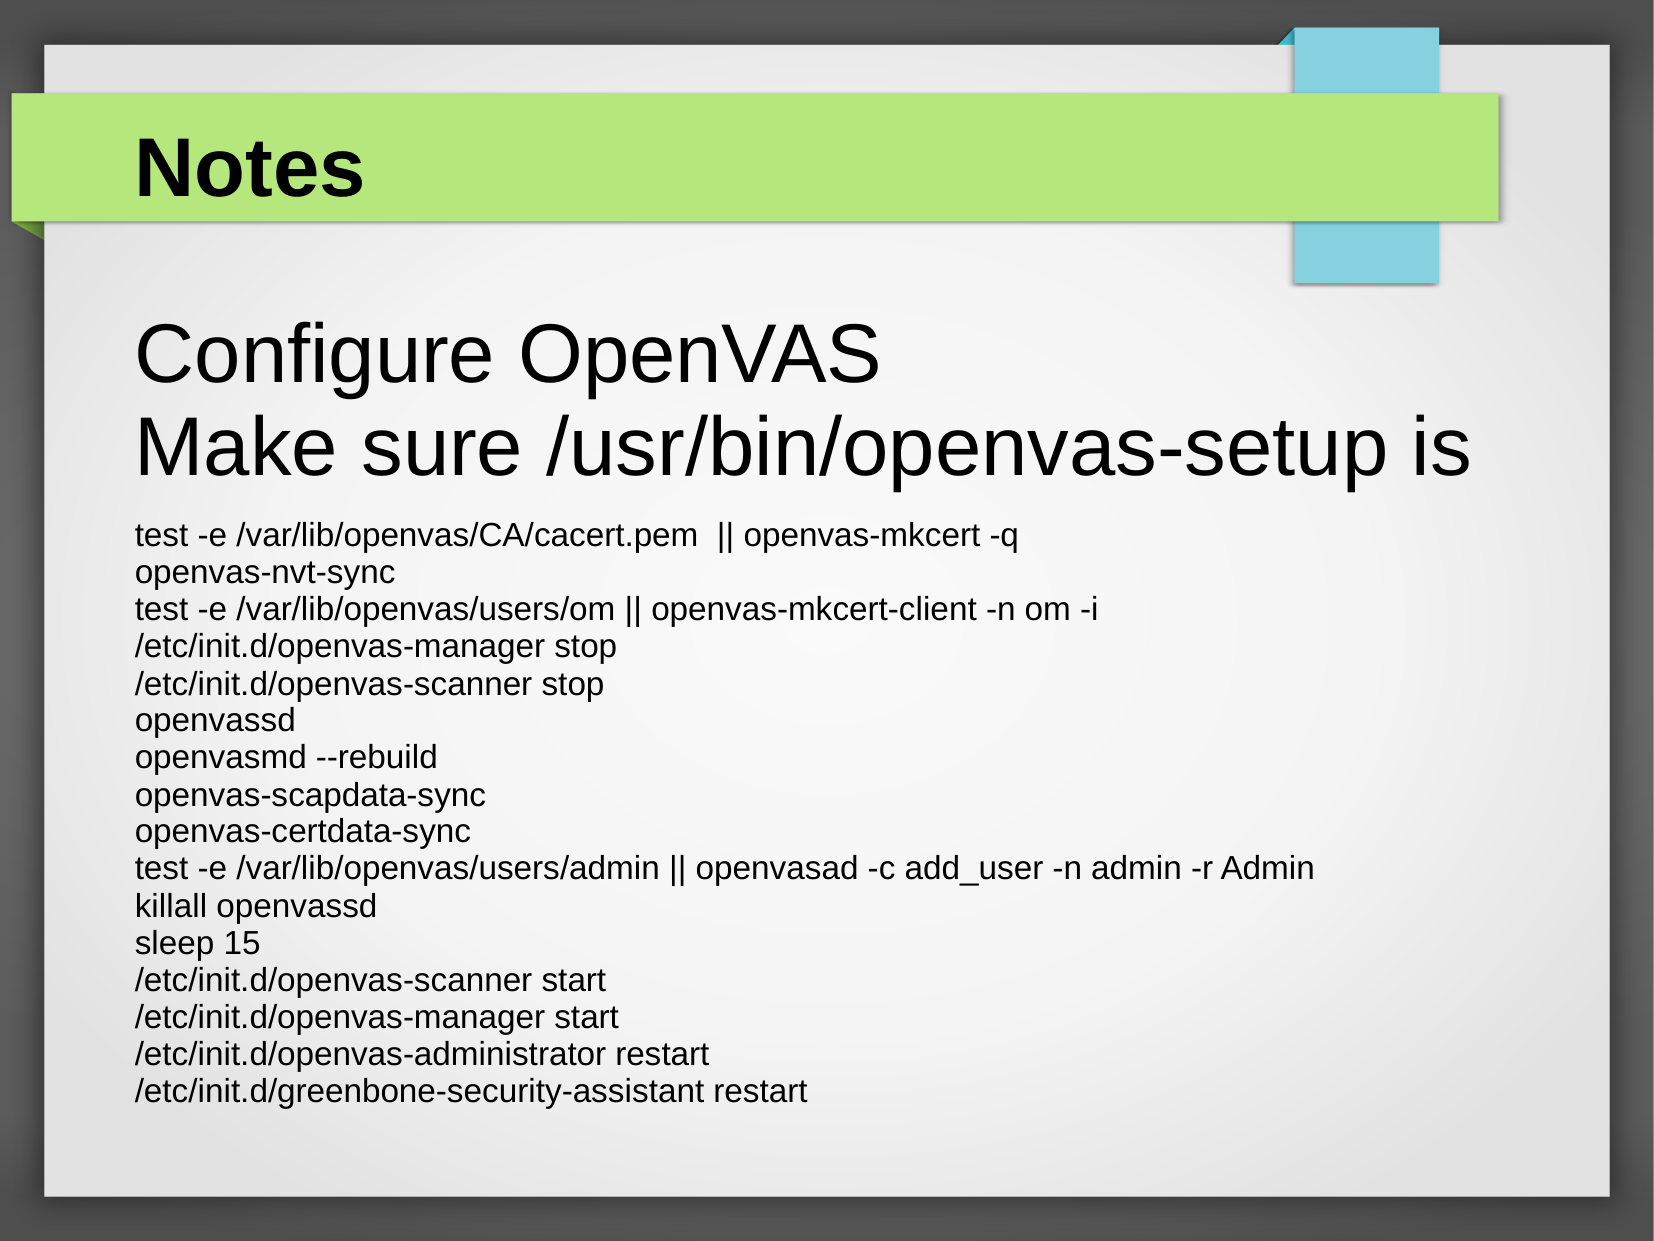

Notes
Configure OpenVAS
Make sure /usr/bin/openvas-setup is
test -e /var/lib/openvas/CA/cacert.pem || openvas-mkcert -q
openvas-nvt-sync
test -e /var/lib/openvas/users/om || openvas-mkcert-client -n om -i
/etc/init.d/openvas-manager stop
/etc/init.d/openvas-scanner stop
openvassd
openvasmd --rebuild
openvas-scapdata-sync
openvas-certdata-sync
test -e /var/lib/openvas/users/admin || openvasad -c add_user -n admin -r Admin
killall openvassd
sleep 15
/etc/init.d/openvas-scanner start
/etc/init.d/openvas-manager start
/etc/init.d/openvas-administrator restart
/etc/init.d/greenbone-security-assistant restart